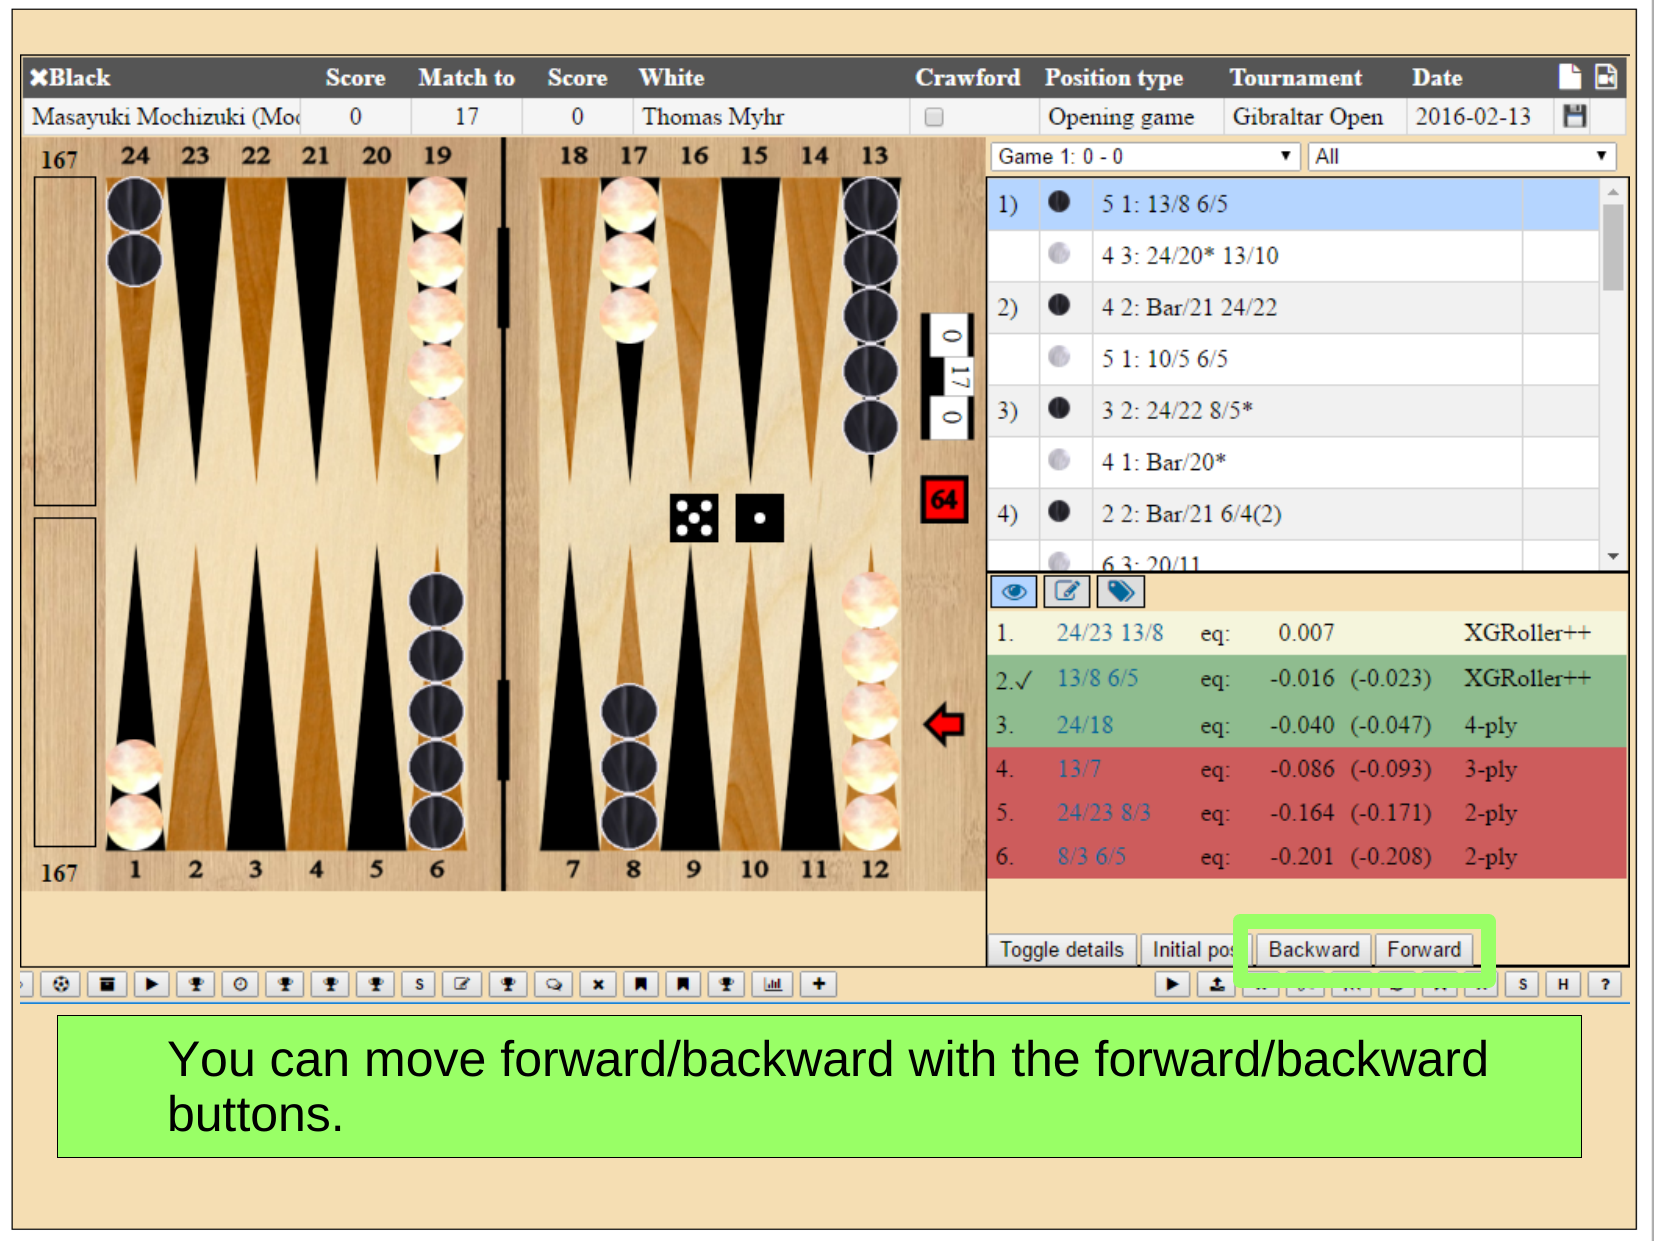

# Backgammon Studio
You can move forward/backward with the forward/backward
buttons.